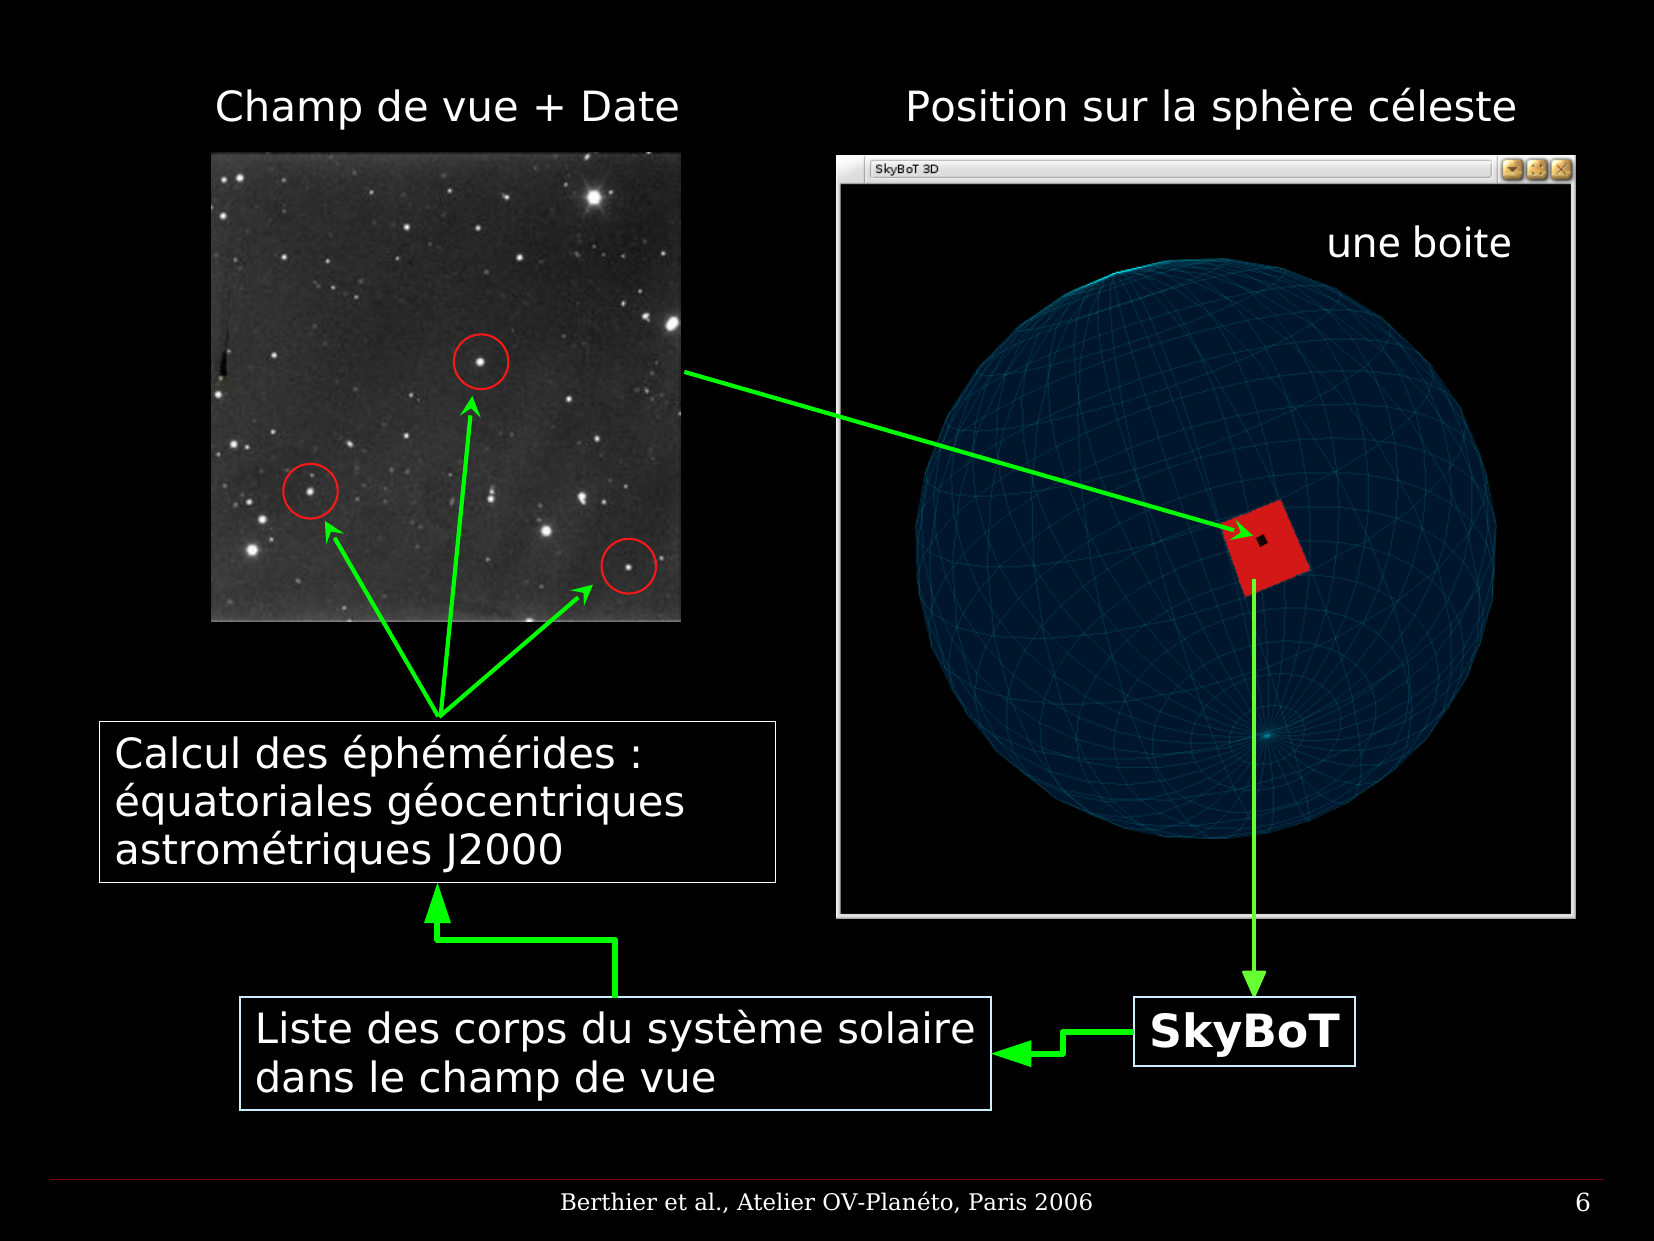

Champ de vue + Date
Position sur la sphère céleste
 une boite
Calcul des éphémérides : équatoriales géocentriques astrométriques J2000
Liste des corps du système solaire
dans le champ de vue
SkyBoT
6